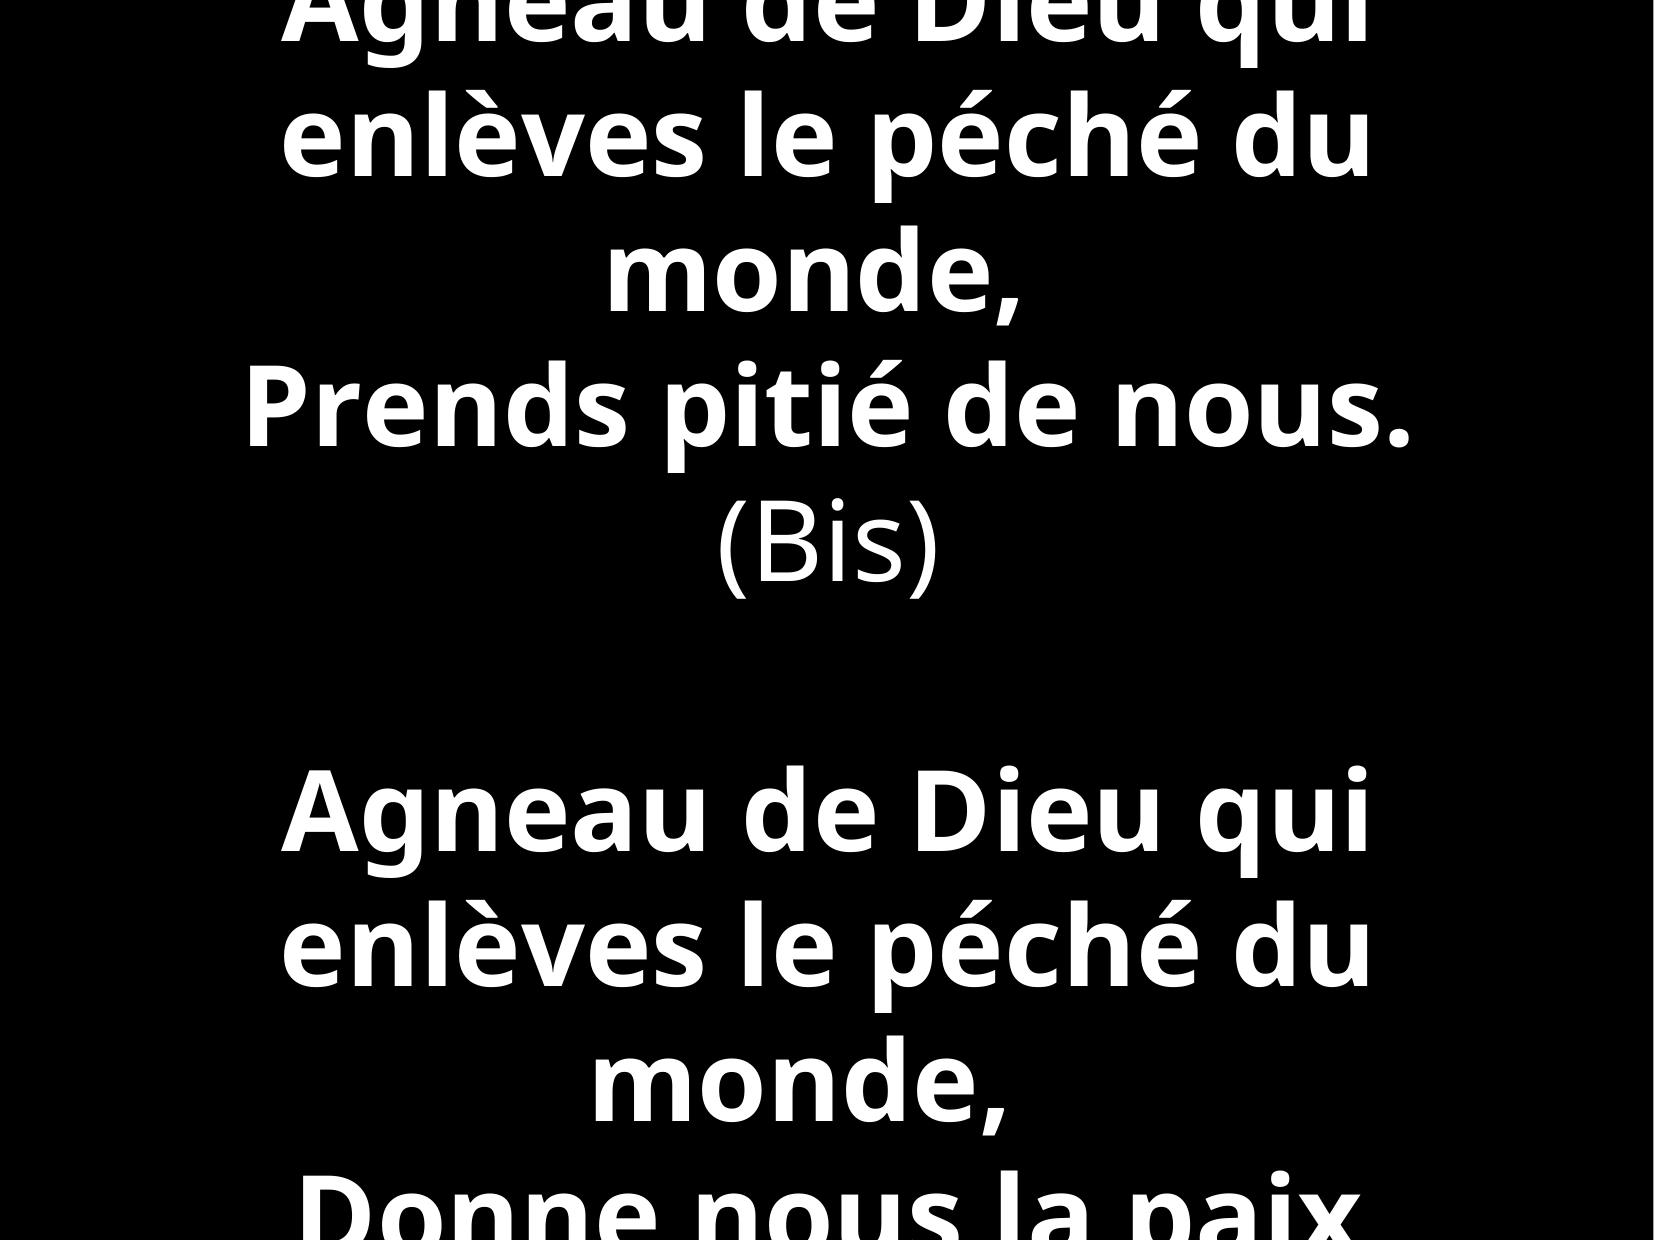

# Agneau de Dieu qui enlèves le péché du monde, Prends pitié de nous. (Bis) Agneau de Dieu qui enlèves le péché du monde, Donne nous la paix